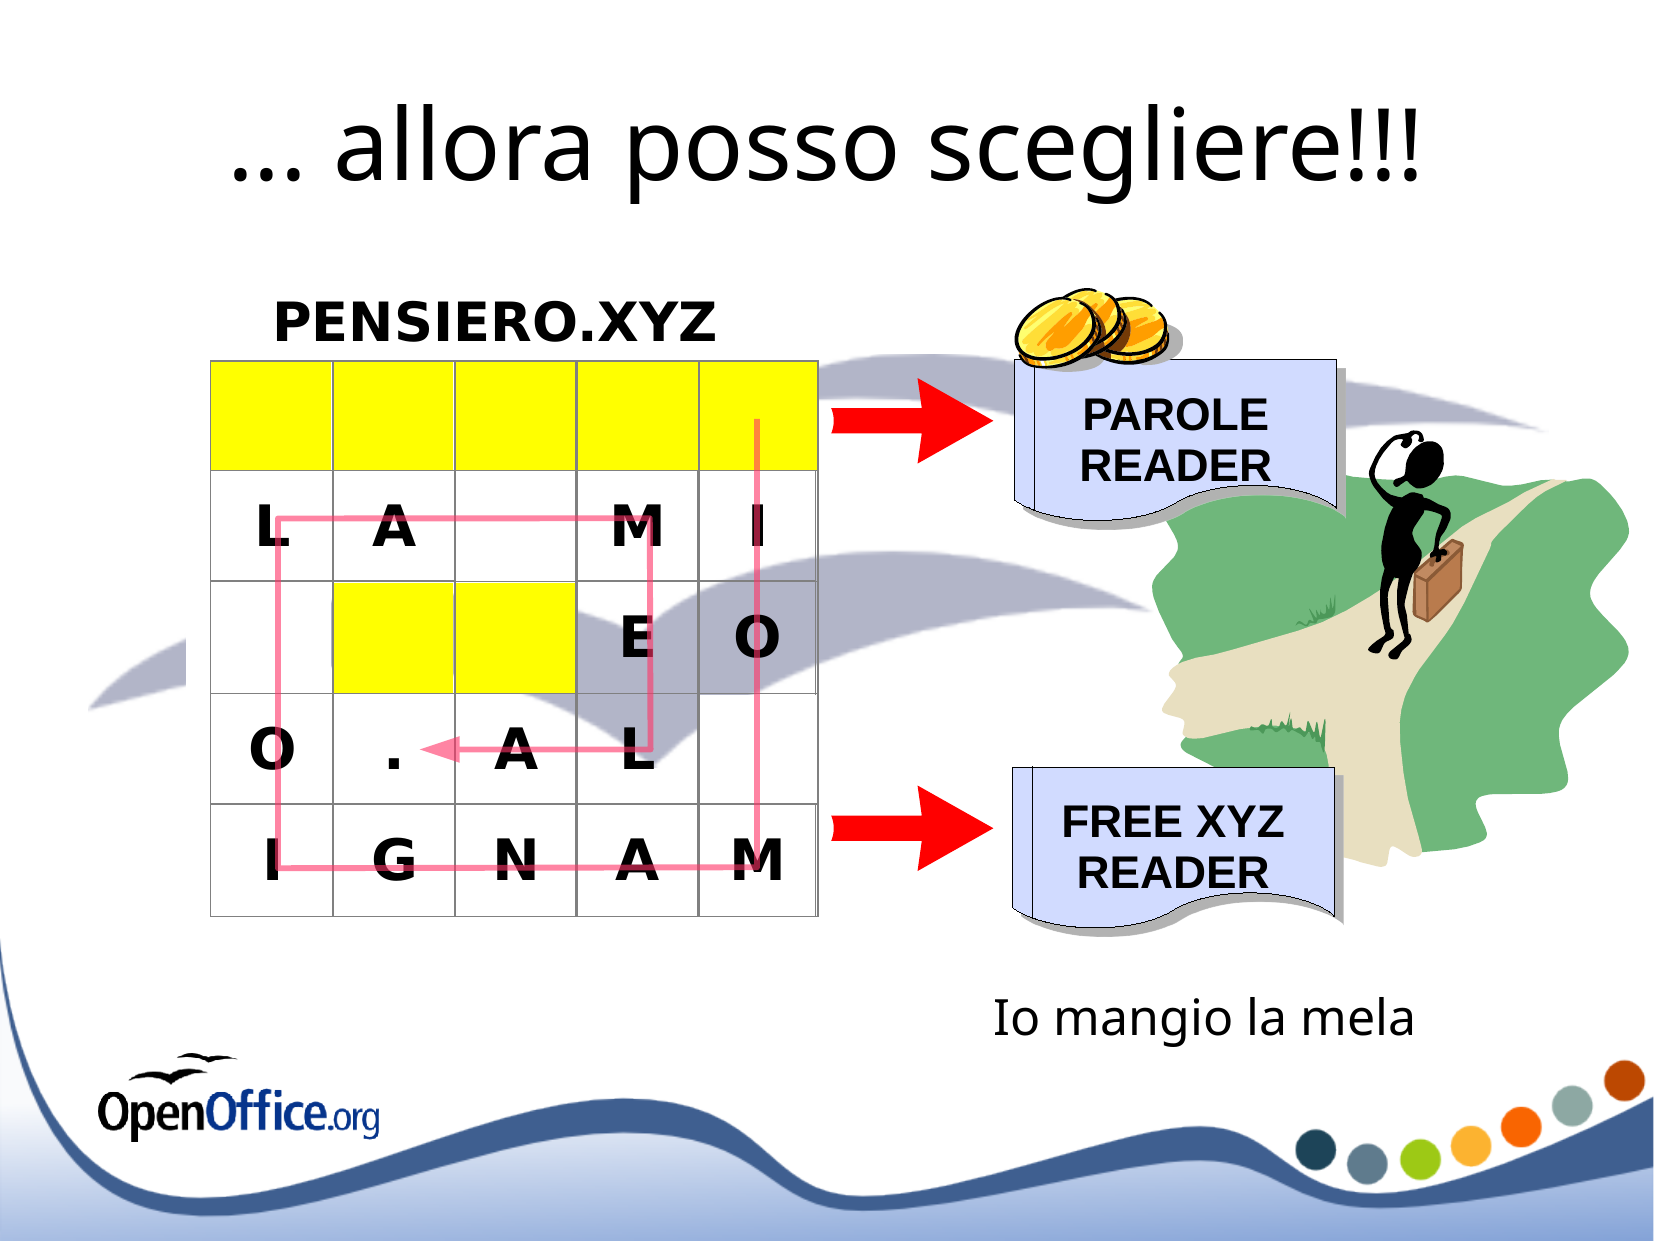

# ... allora posso scegliere!!!
PENSIERO.XYZ
PAROLE
READER
FREE XYZ
READER
Io mangio la mela